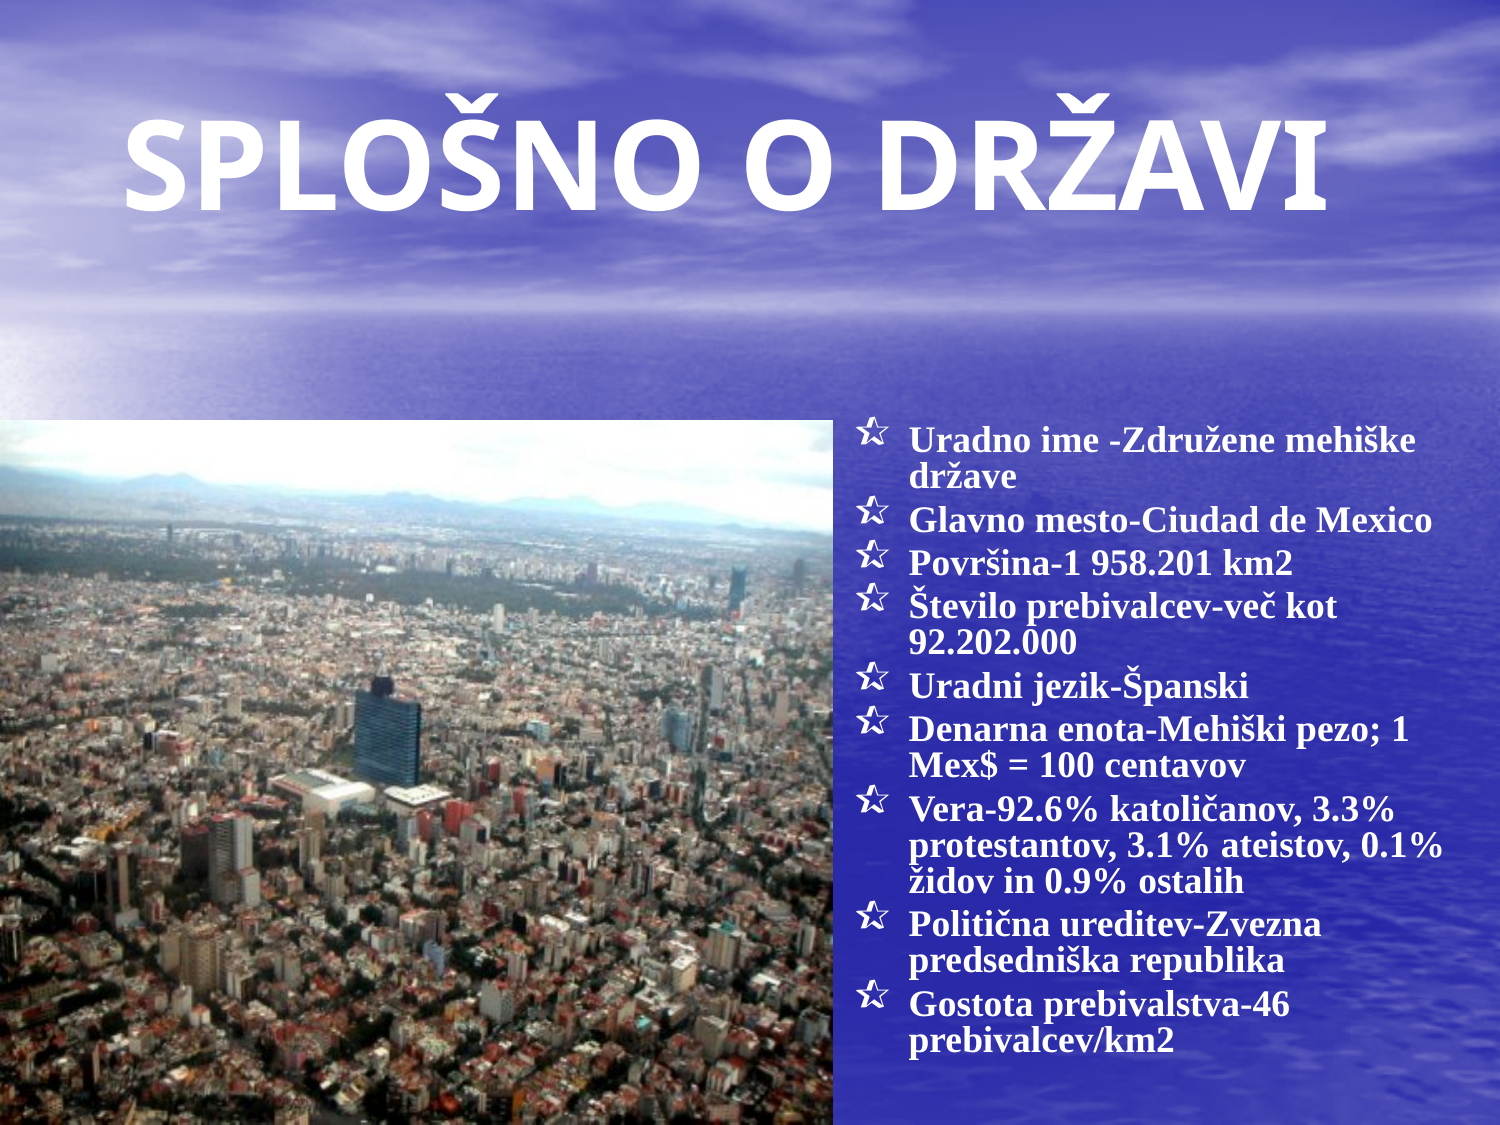

SPLOŠNO O DRŽAVI
# Uradno ime -Združene mehiške države
Glavno mesto-Ciudad de Mexico
Površina-1 958.201 km2
Število prebivalcev-več kot 92.202.000
Uradni jezik-Španski
Denarna enota-Mehiški pezo; 1 Mex$ = 100 centavov
Vera-92.6% katoličanov, 3.3% protestantov, 3.1% ateistov, 0.1% židov in 0.9% ostalih
Politična ureditev-Zvezna predsedniška republika
Gostota prebivalstva-46 prebivalcev/km2